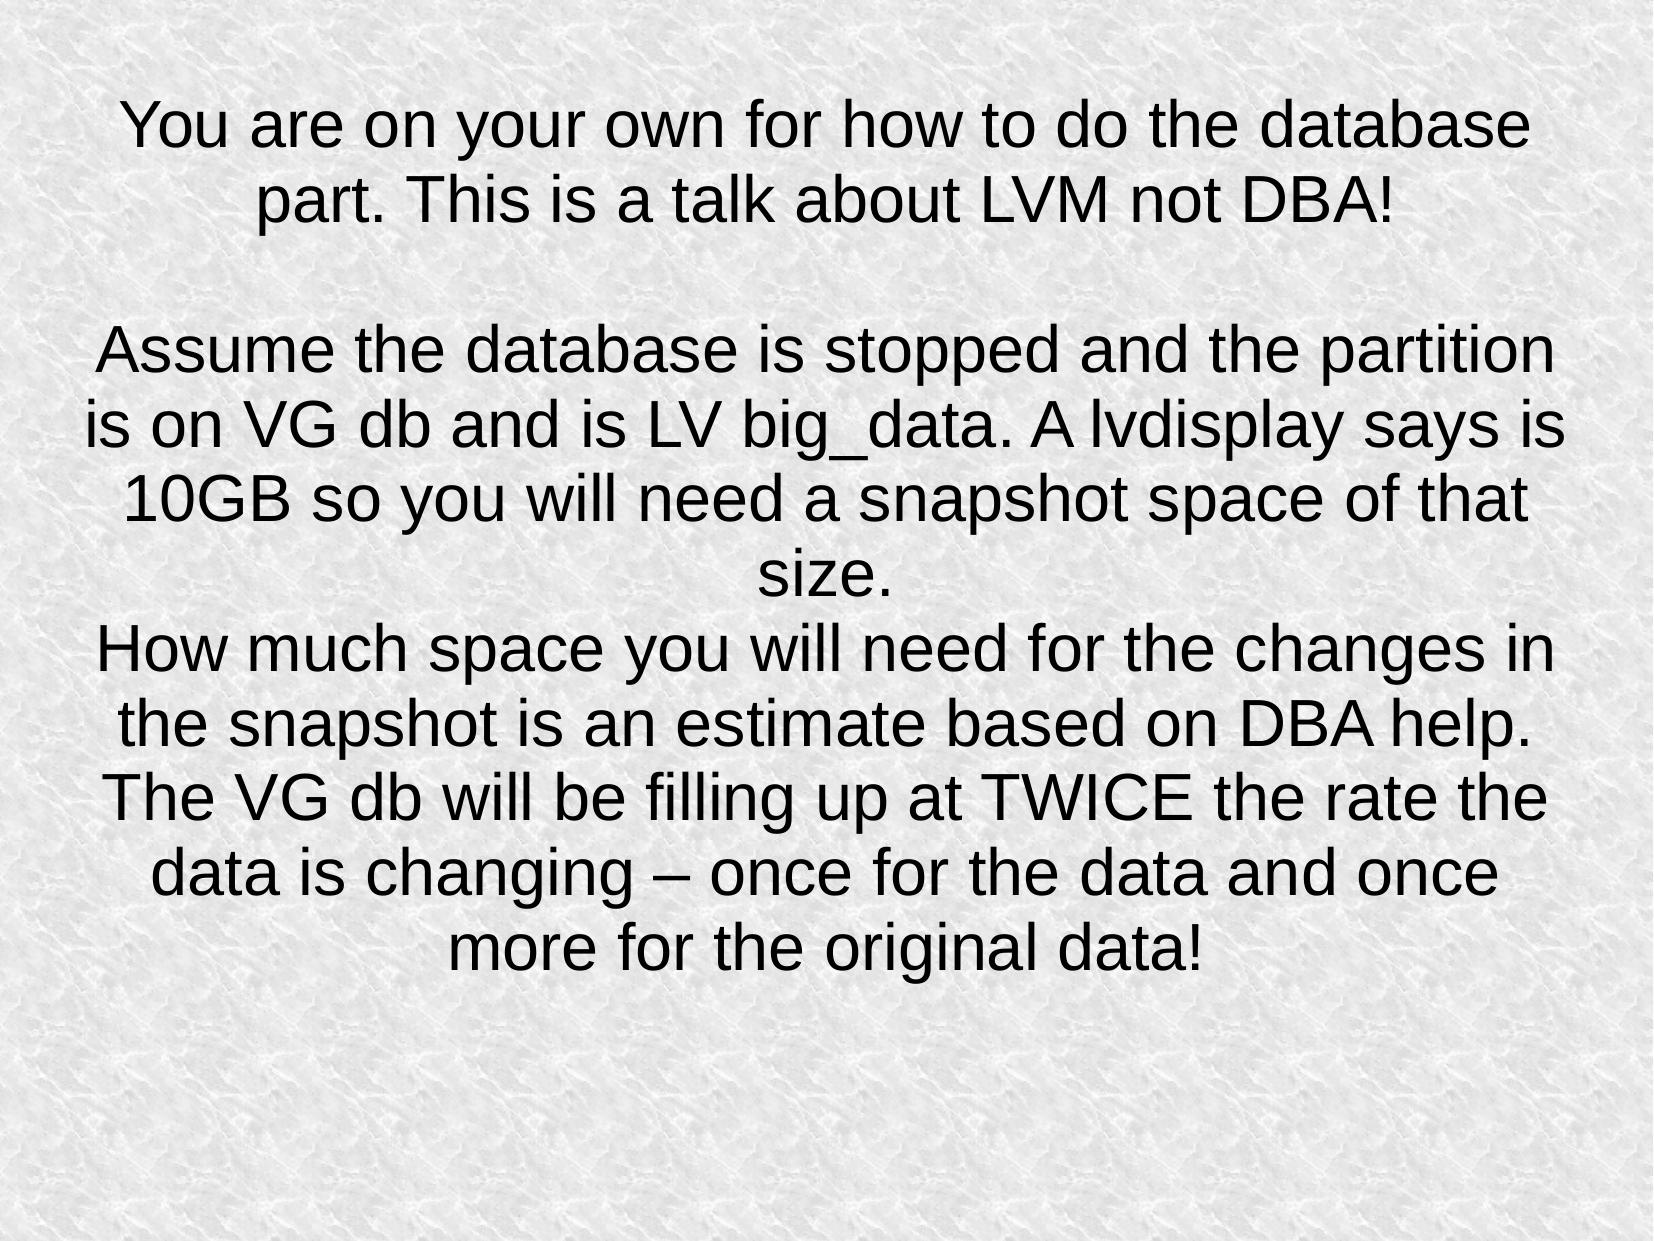

# You are on your own for how to do the database part. This is a talk about LVM not DBA!
Assume the database is stopped and the partition is on VG db and is LV big_data. A lvdisplay says is 10GB so you will need a snapshot space of that size.
How much space you will need for the changes in the snapshot is an estimate based on DBA help. The VG db will be filling up at TWICE the rate the data is changing – once for the data and once more for the original data!